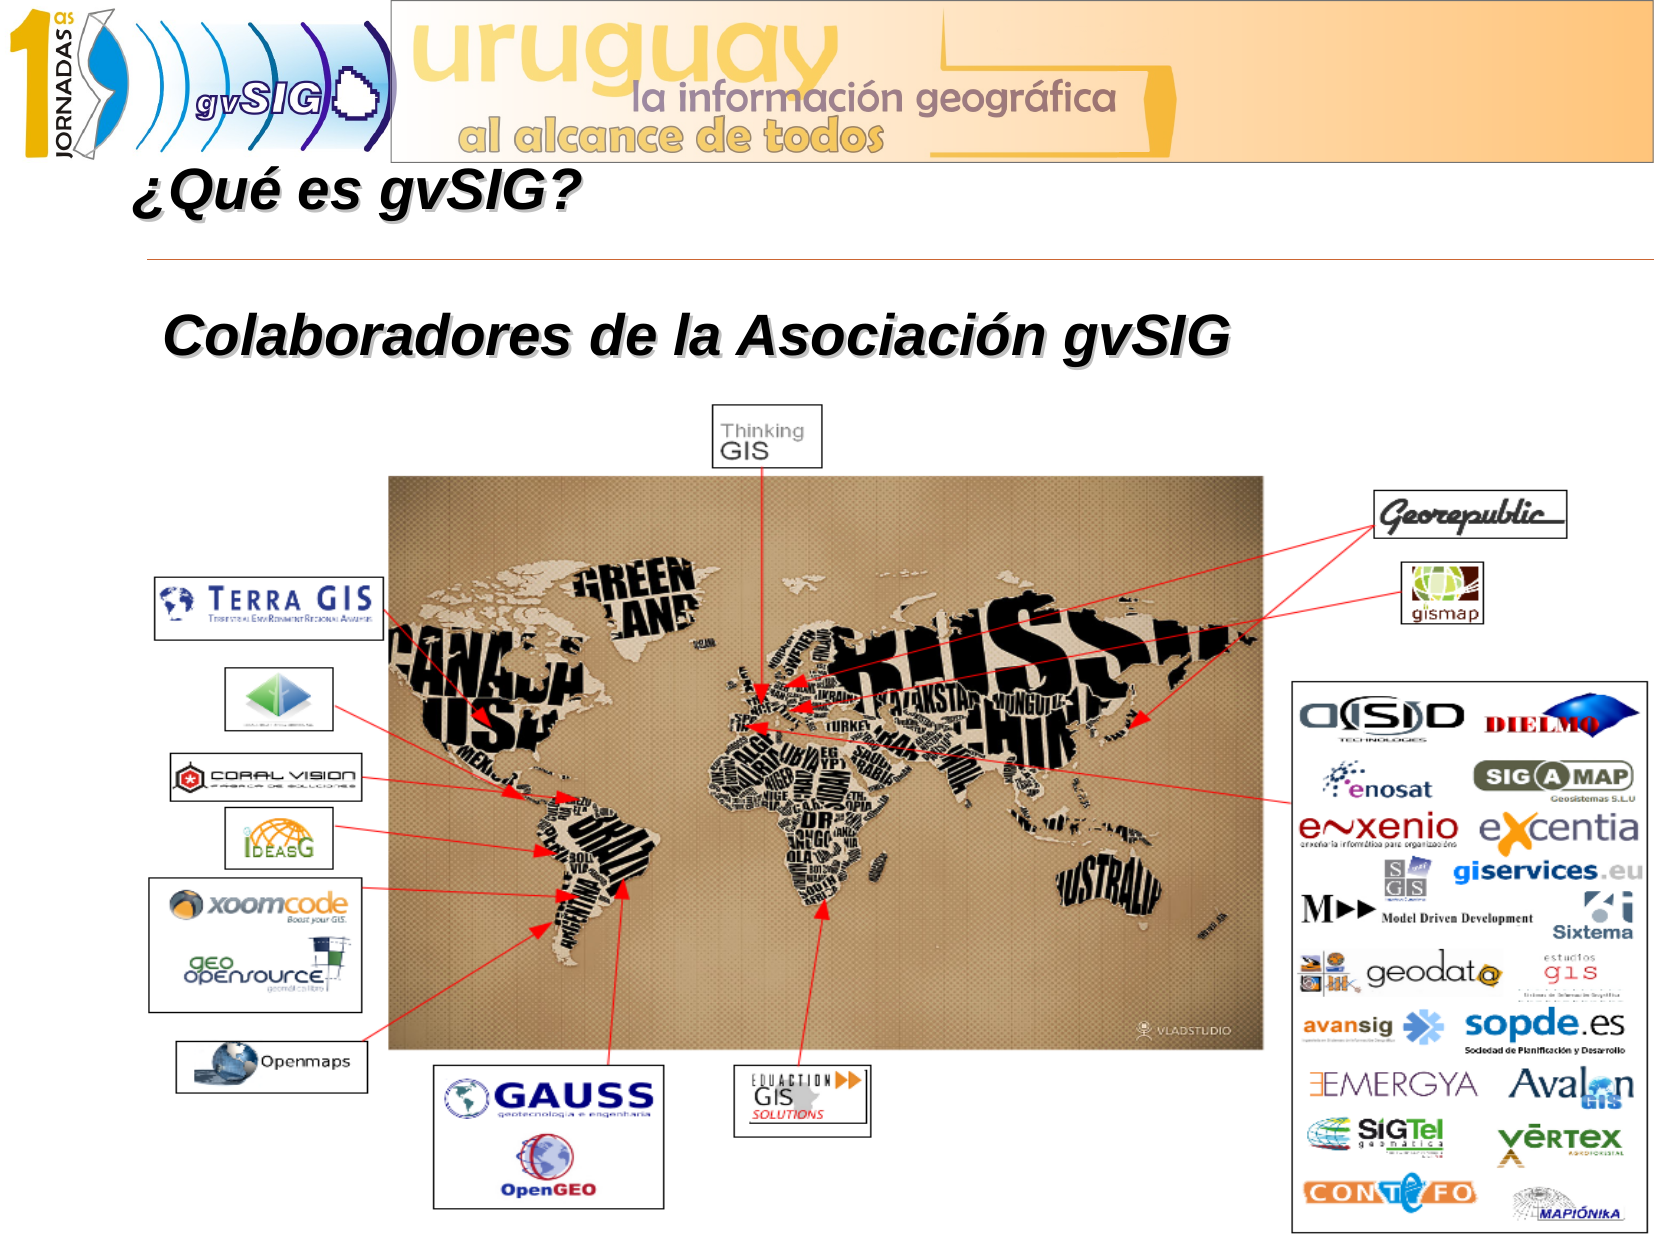

¿Qué es gvSIG?
Colaboradores de la Asociación gvSIG